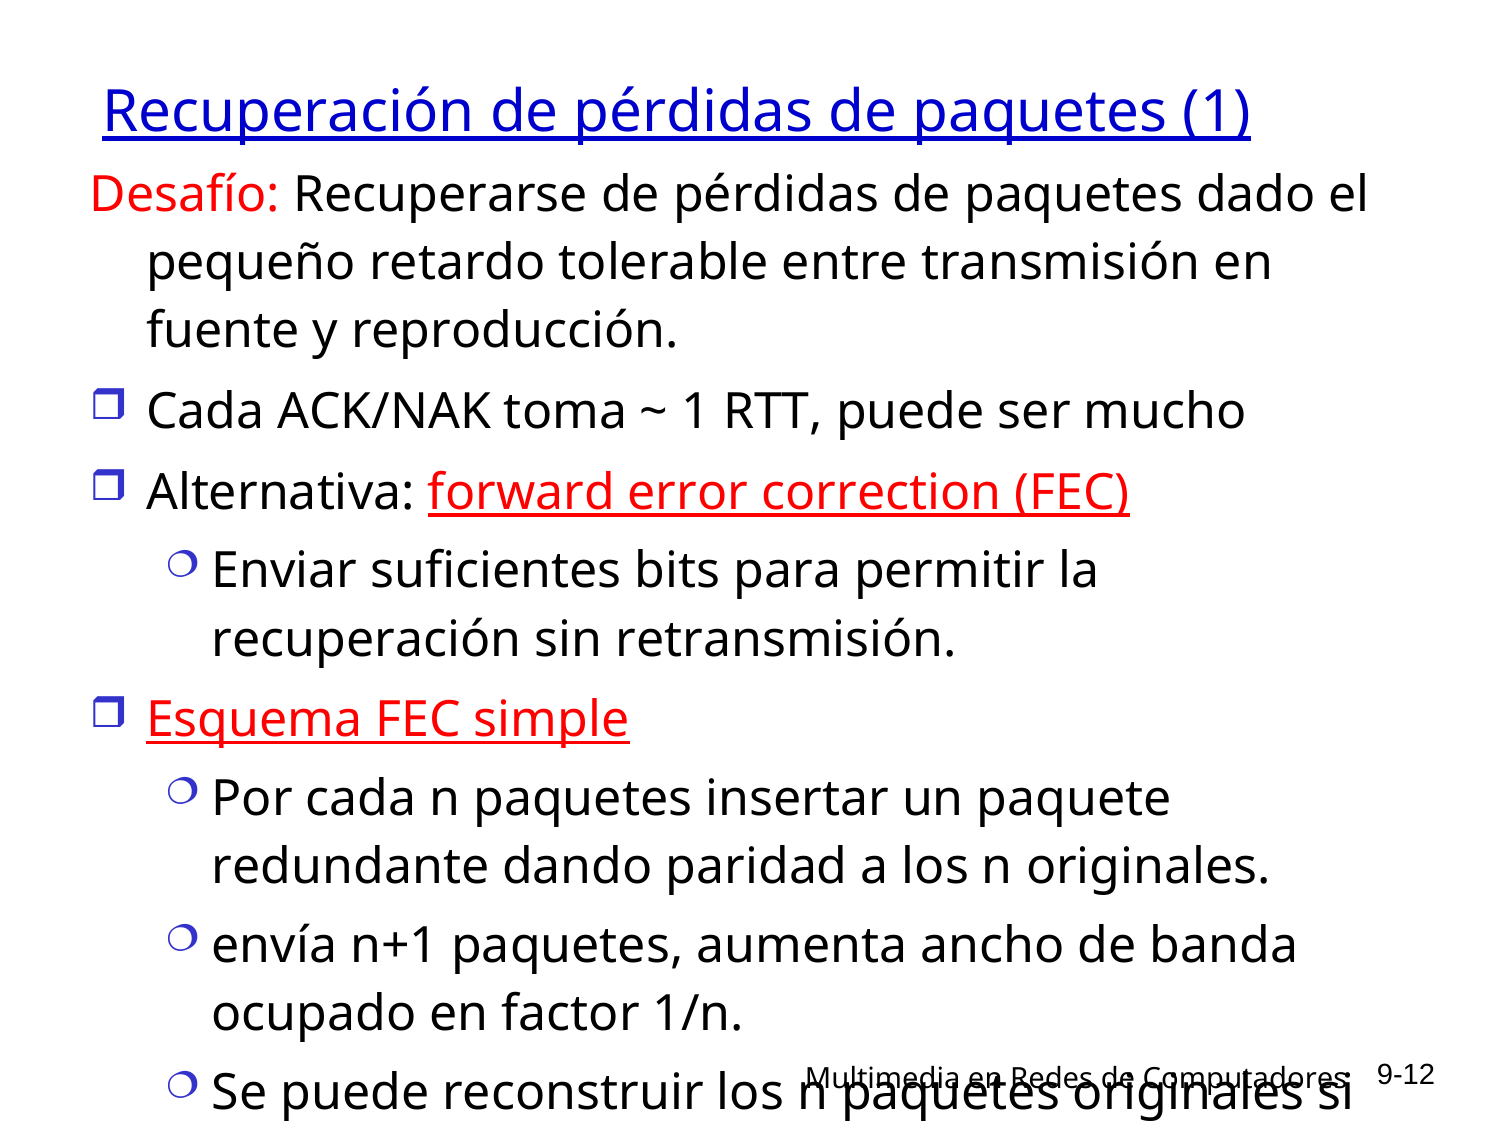

# Recuperación de pérdidas de paquetes (1)
Desafío: Recuperarse de pérdidas de paquetes dado el pequeño retardo tolerable entre transmisión en fuente y reproducción.
Cada ACK/NAK toma ~ 1 RTT, puede ser mucho
Alternativa: forward error correction (FEC)
Enviar suficientes bits para permitir la recuperación sin retransmisión.
Esquema FEC simple
Por cada n paquetes insertar un paquete redundante dando paridad a los n originales.
envía n+1 paquetes, aumenta ancho de banda ocupado en factor 1/n.
Se puede reconstruir los n paquetes originales si hay a lo más un paquete perdido de los n+1
12